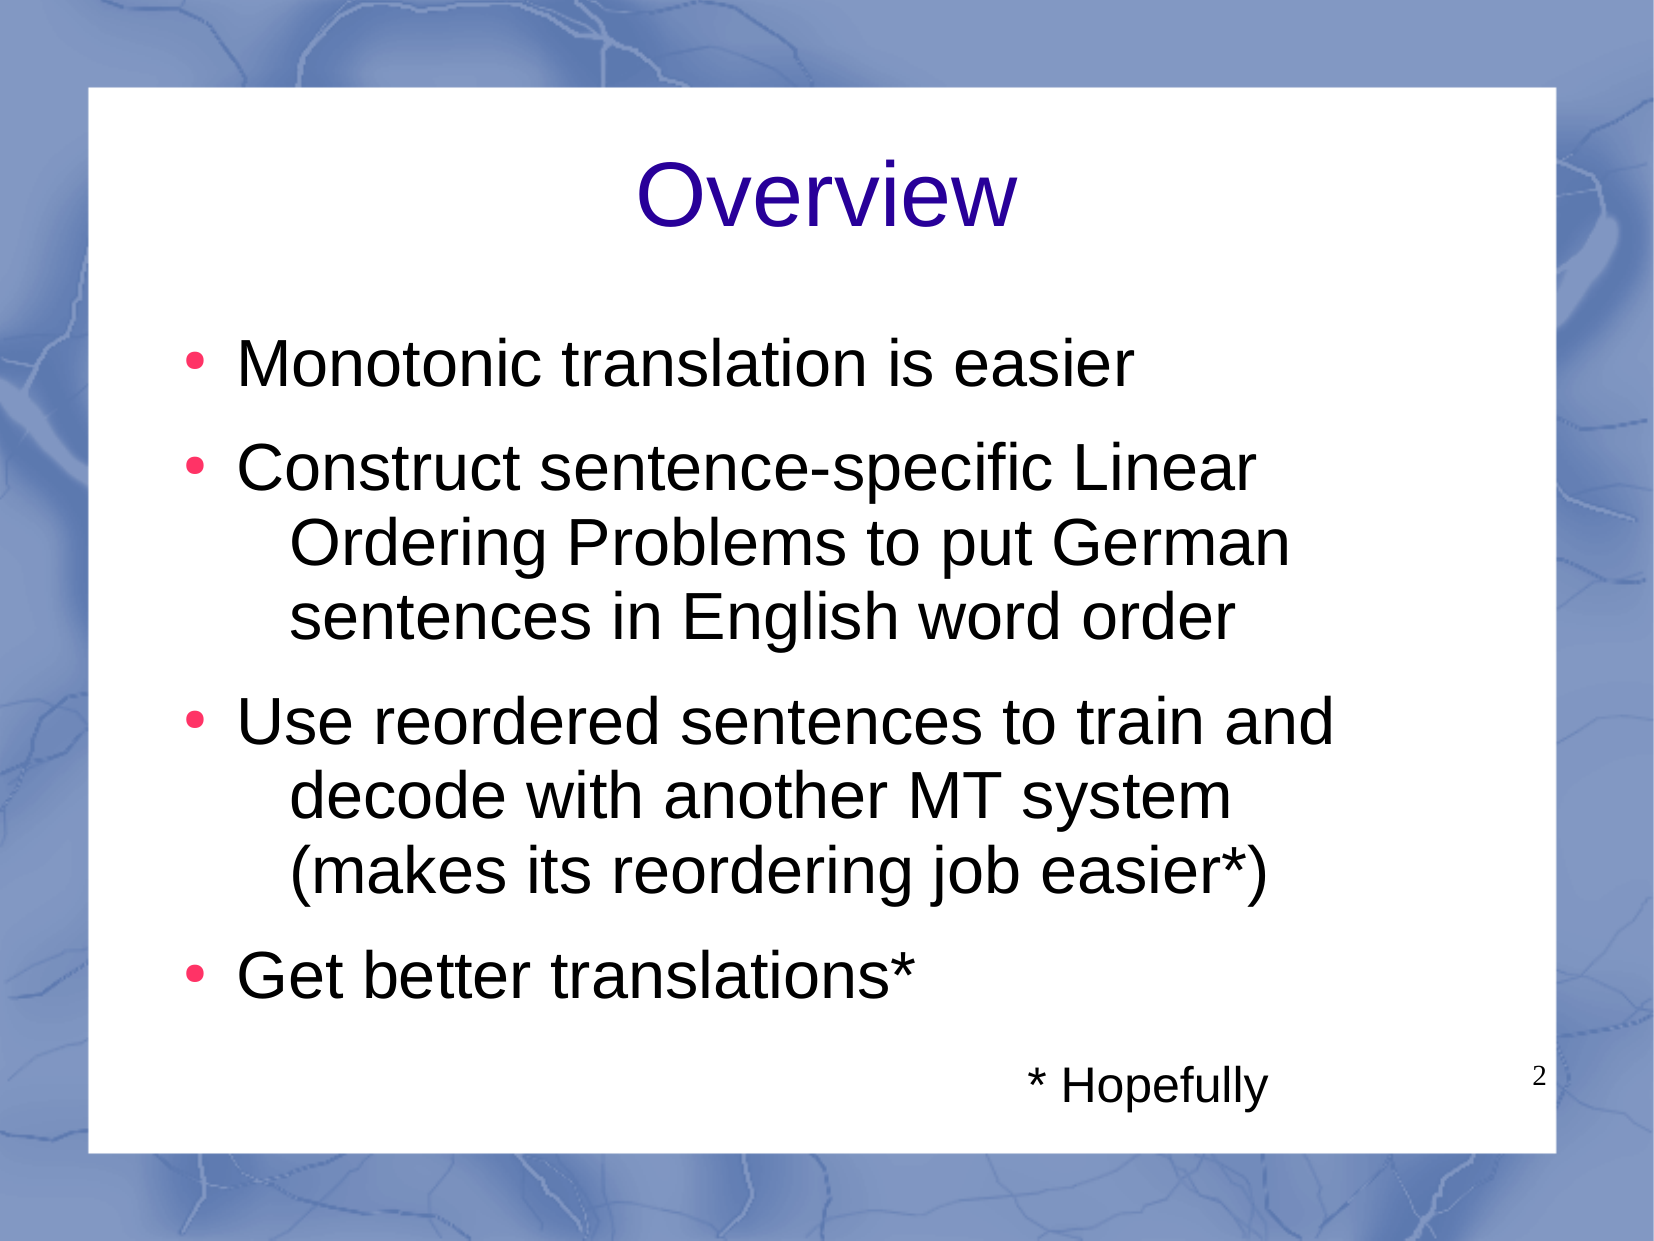

# Overview
Monotonic translation is easier
Construct sentence-specific Linear Ordering Problems to put German sentences in English word order
Use reordered sentences to train and decode with another MT system
(makes its reordering job easier*)
Get better translations*
* Hopefully
2